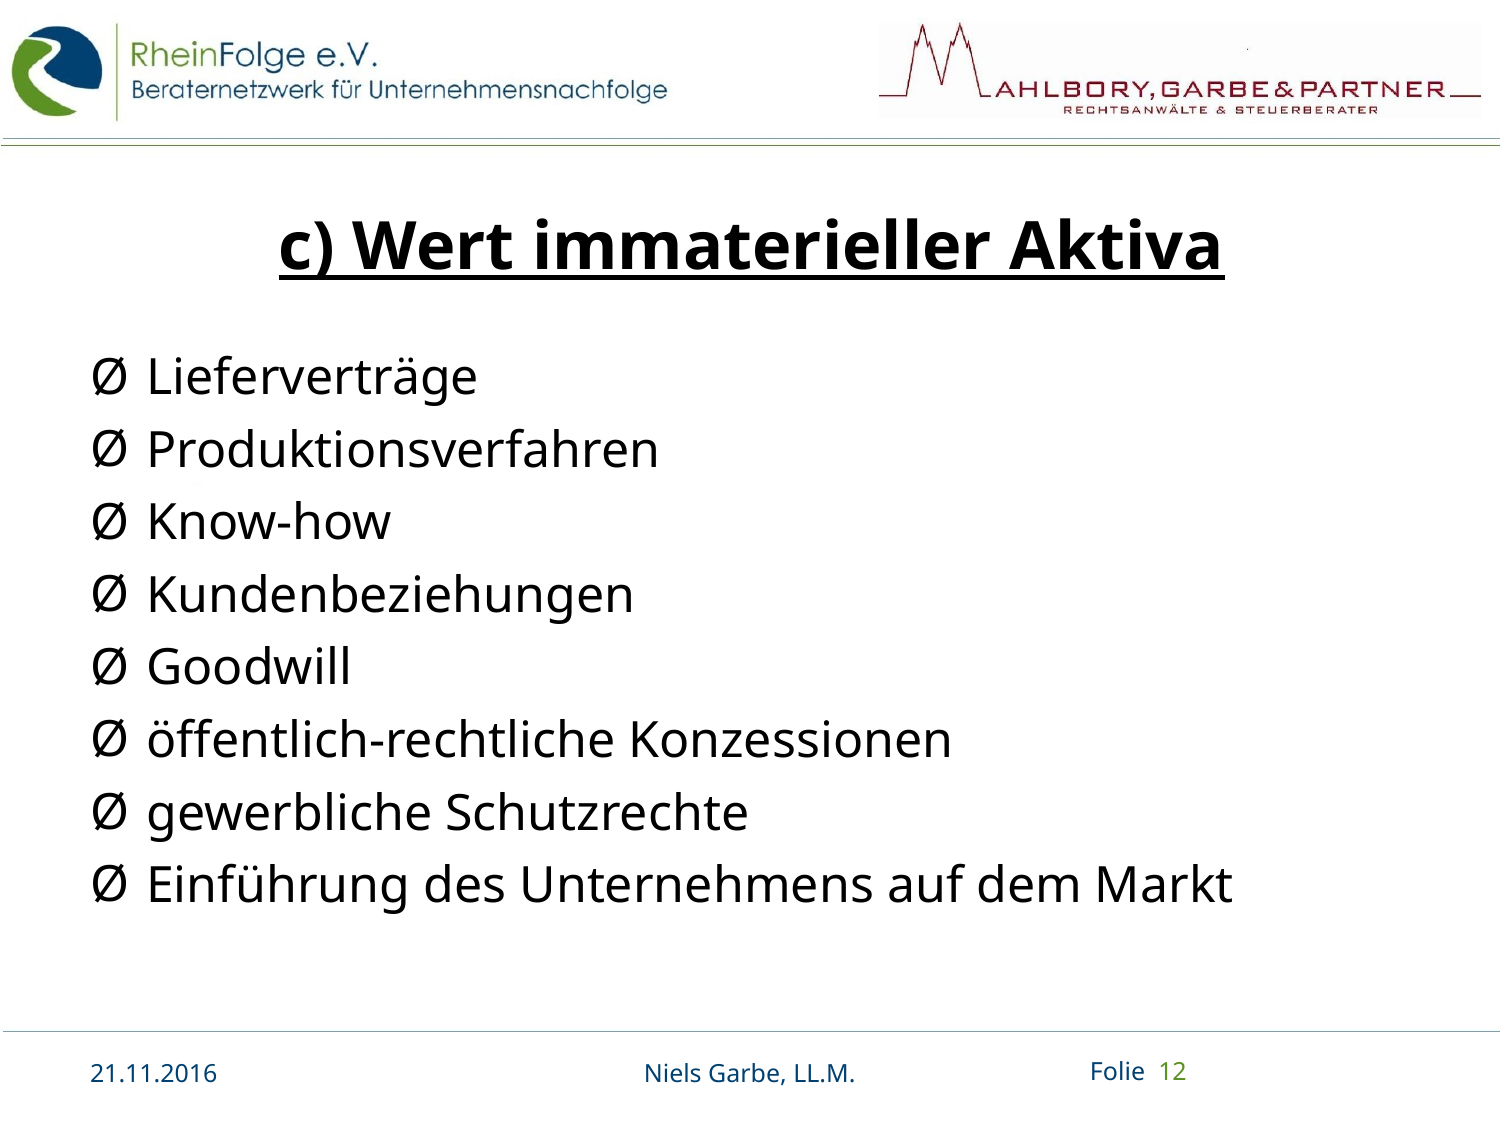

# c) Wert immaterieller Aktiva
Lieferverträge
Produktionsverfahren
Know-how
Kundenbeziehungen
Goodwill
öffentlich-rechtliche Konzessionen
gewerbliche Schutzrechte
Einführung des Unternehmens auf dem Markt
21.11.2016
Niels Garbe, LL.M.
Folie